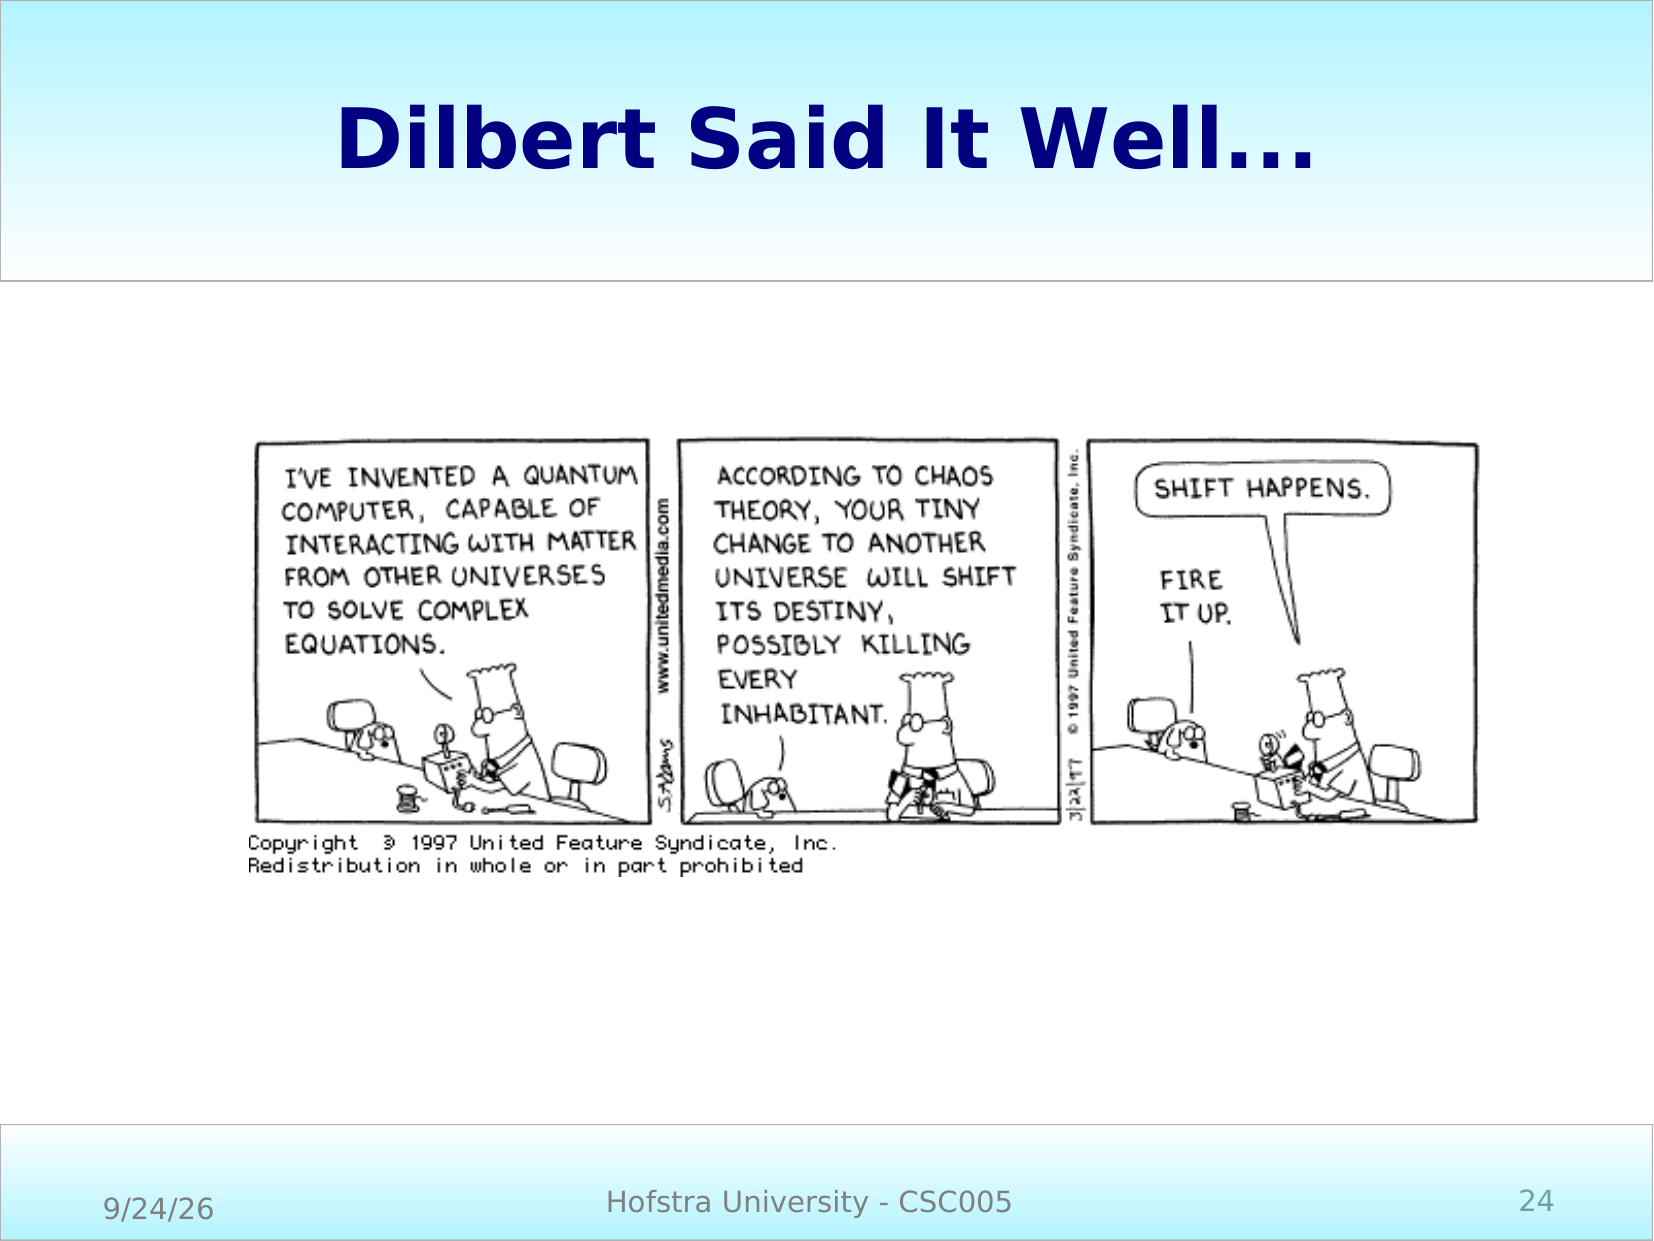

# Dilbert Said It Well...
24
Hofstra University - CSC005